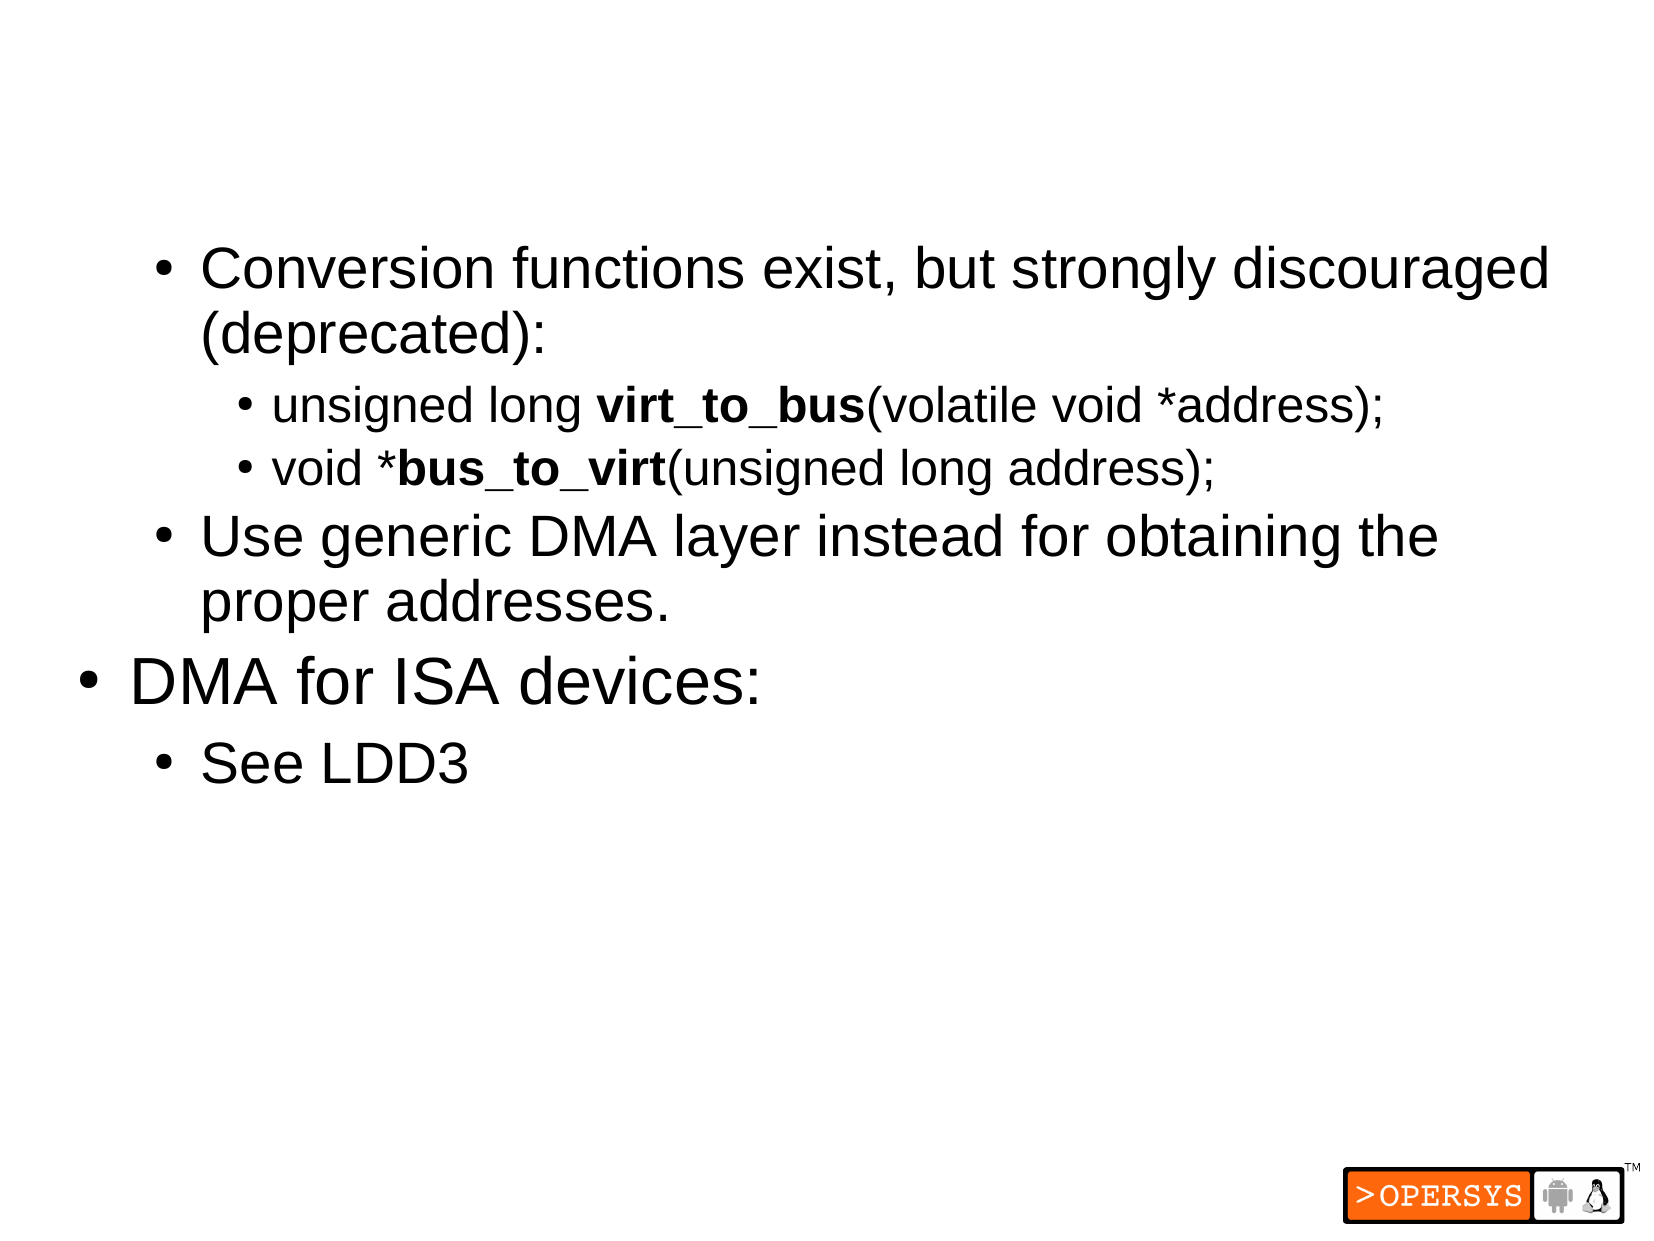

# Conversion functions exist, but strongly discouraged (deprecated):
unsigned long virt_to_bus(volatile void *address);
void *bus_to_virt(unsigned long address);
Use generic DMA layer instead for obtaining the proper addresses.
DMA for ISA devices:
See LDD3